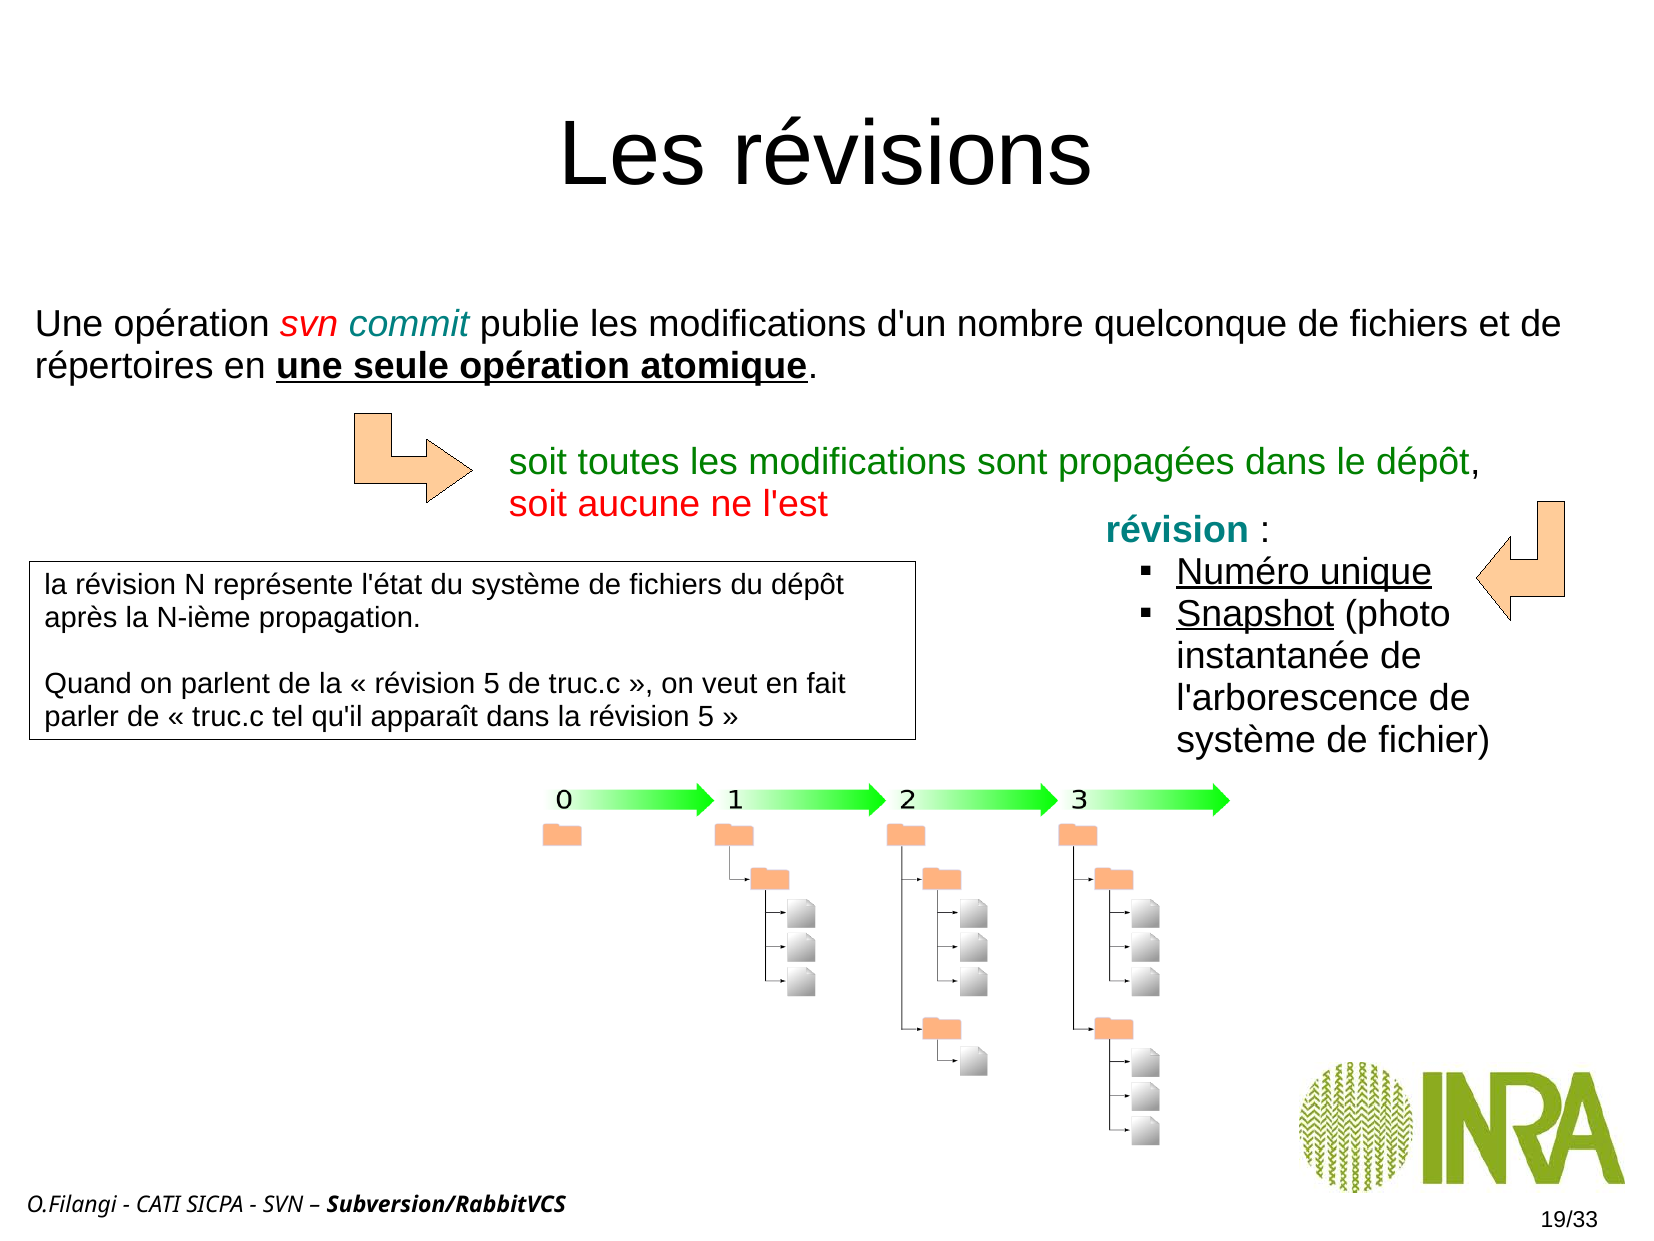

# Les révisions
Une opération svn commit publie les modifications d'un nombre quelconque de fichiers et de
répertoires en une seule opération atomique.
soit toutes les modifications sont propagées dans le dépôt,
soit aucune ne l'est
révision :
Numéro unique
Snapshot (photo instantanée de l'arborescence de système de fichier)
la révision N représente l'état du système de fichiers du dépôt après la N-ième propagation.
Quand on parlent de la « révision 5 de truc.c », on veut en fait parler de « truc.c tel qu'il apparaît dans la révision 5 »
 O.Filangi - CATI SICPA - SVN – Subversion/RabbitVCS